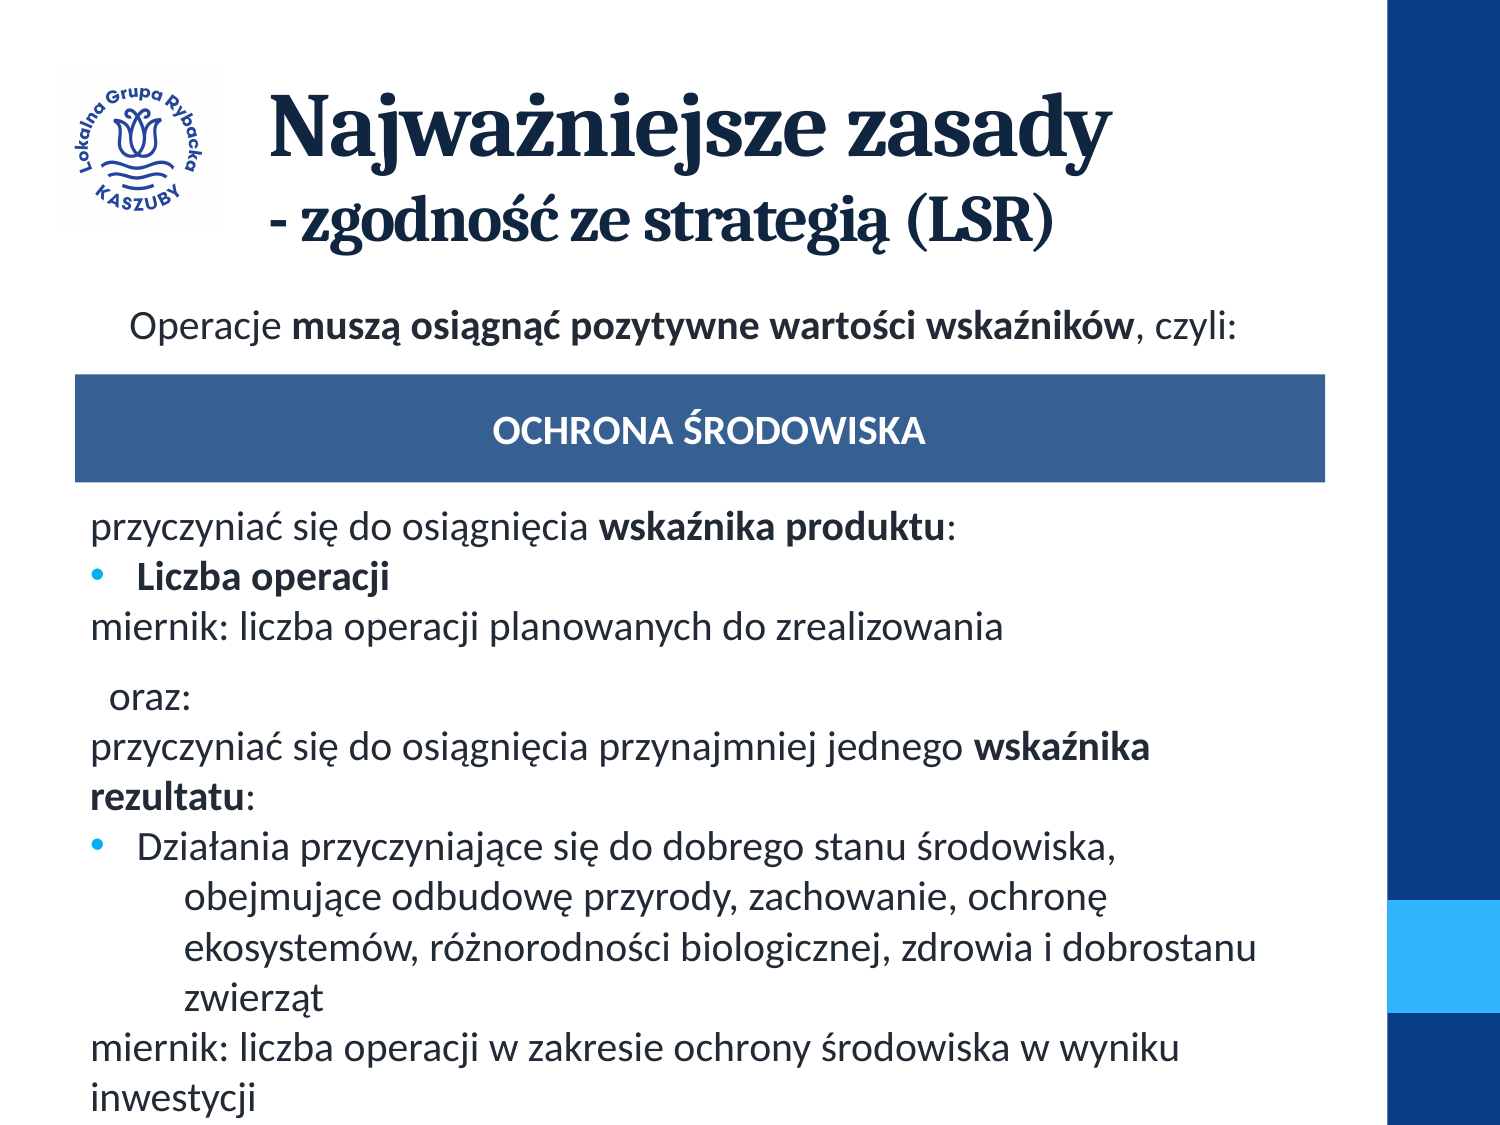

# Najważniejsze zasady - zgodność ze strategią (LSR)
Operacje muszą osiągnąć pozytywne wartości wskaźników, czyli:
OCHRONA ŚRODOWISKA
przyczyniać się do osiągnięcia wskaźnika produktu:
Liczba operacji
miernik: liczba operacji planowanych do zrealizowania
oraz:
przyczyniać się do osiągnięcia przynajmniej jednego wskaźnika rezultatu:
Działania przyczyniające się do dobrego stanu środowiska, obejmujące odbudowę przyrody, zachowanie, ochronę ekosystemów, różnorodności biologicznej, zdrowia i dobrostanu zwierząt
miernik: liczba operacji w zakresie ochrony środowiska w wyniku inwestycji